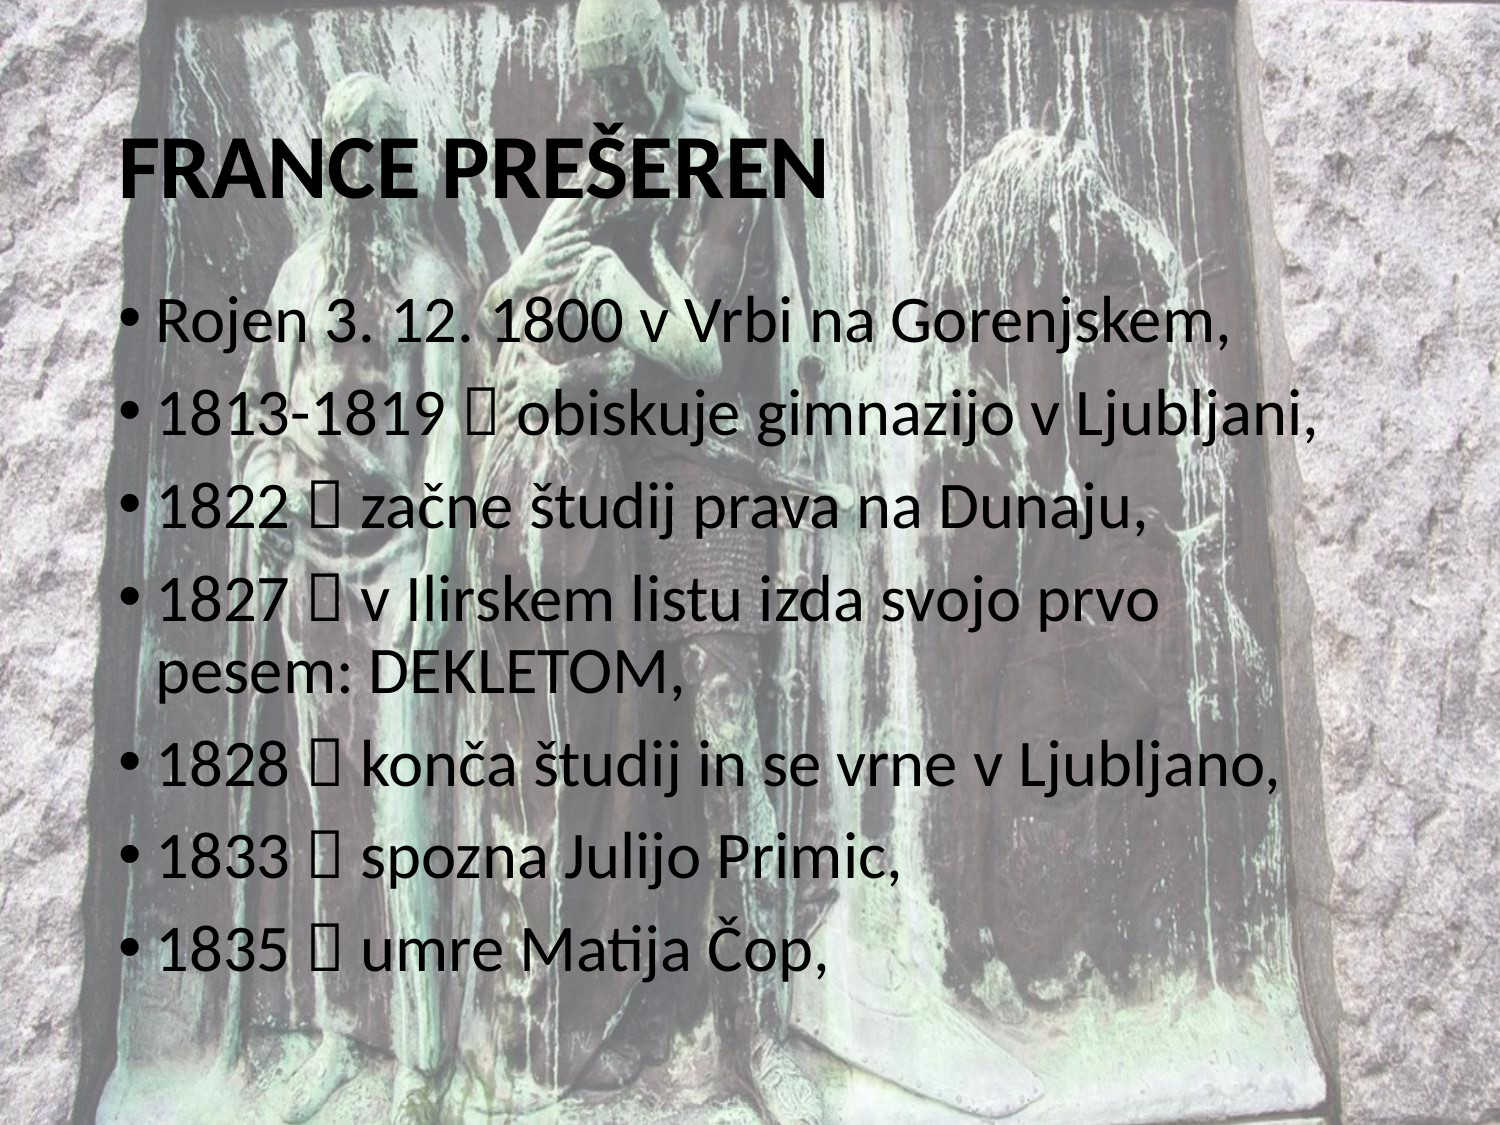

# FRANCE PREŠEREN
Rojen 3. 12. 1800 v Vrbi na Gorenjskem,
1813-1819  obiskuje gimnazijo v Ljubljani,
1822  začne študij prava na Dunaju,
1827  v Ilirskem listu izda svojo prvo pesem: DEKLETOM,
1828  konča študij in se vrne v Ljubljano,
1833  spozna Julijo Primic,
1835  umre Matija Čop,